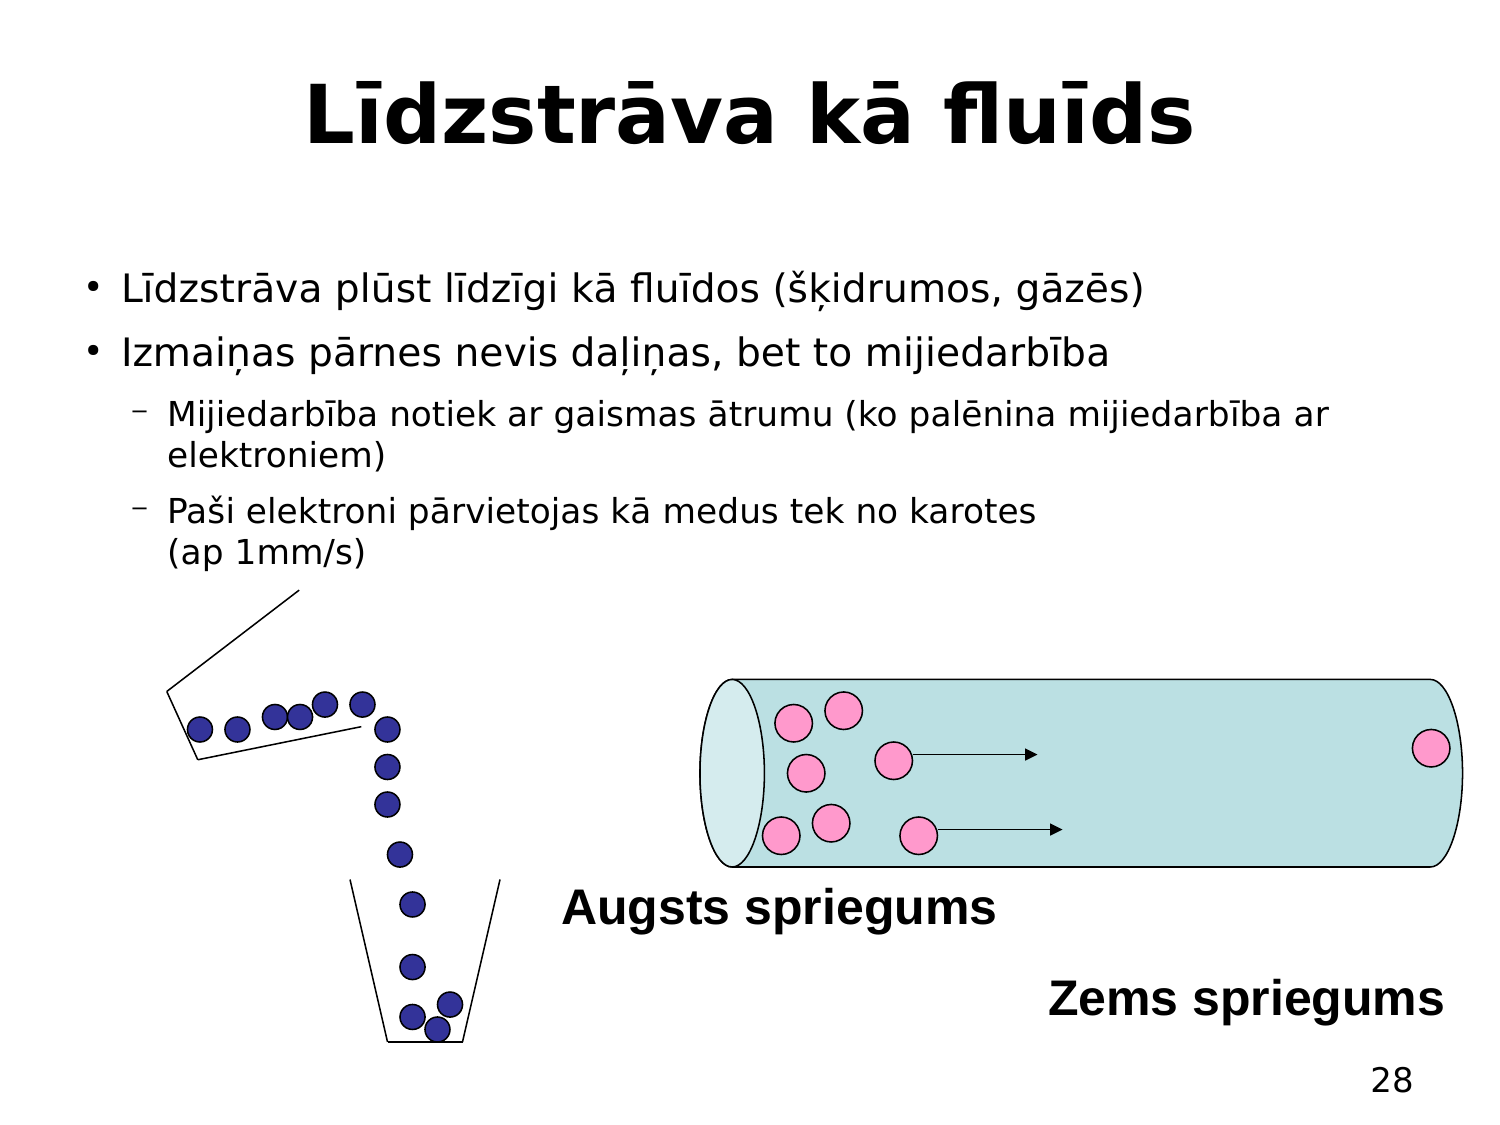

# Līdzstrāva kā fluīds
Līdzstrāva plūst līdzīgi kā fluīdos (šķidrumos, gāzēs)
Izmaiņas pārnes nevis daļiņas, bet to mijiedarbība
Mijiedarbība notiek ar gaismas ātrumu (ko palēnina mijiedarbība ar elektroniem)
Paši elektroni pārvietojas kā medus tek no karotes
(ap 1mm/s)
Augsts spriegums
Zems spriegums